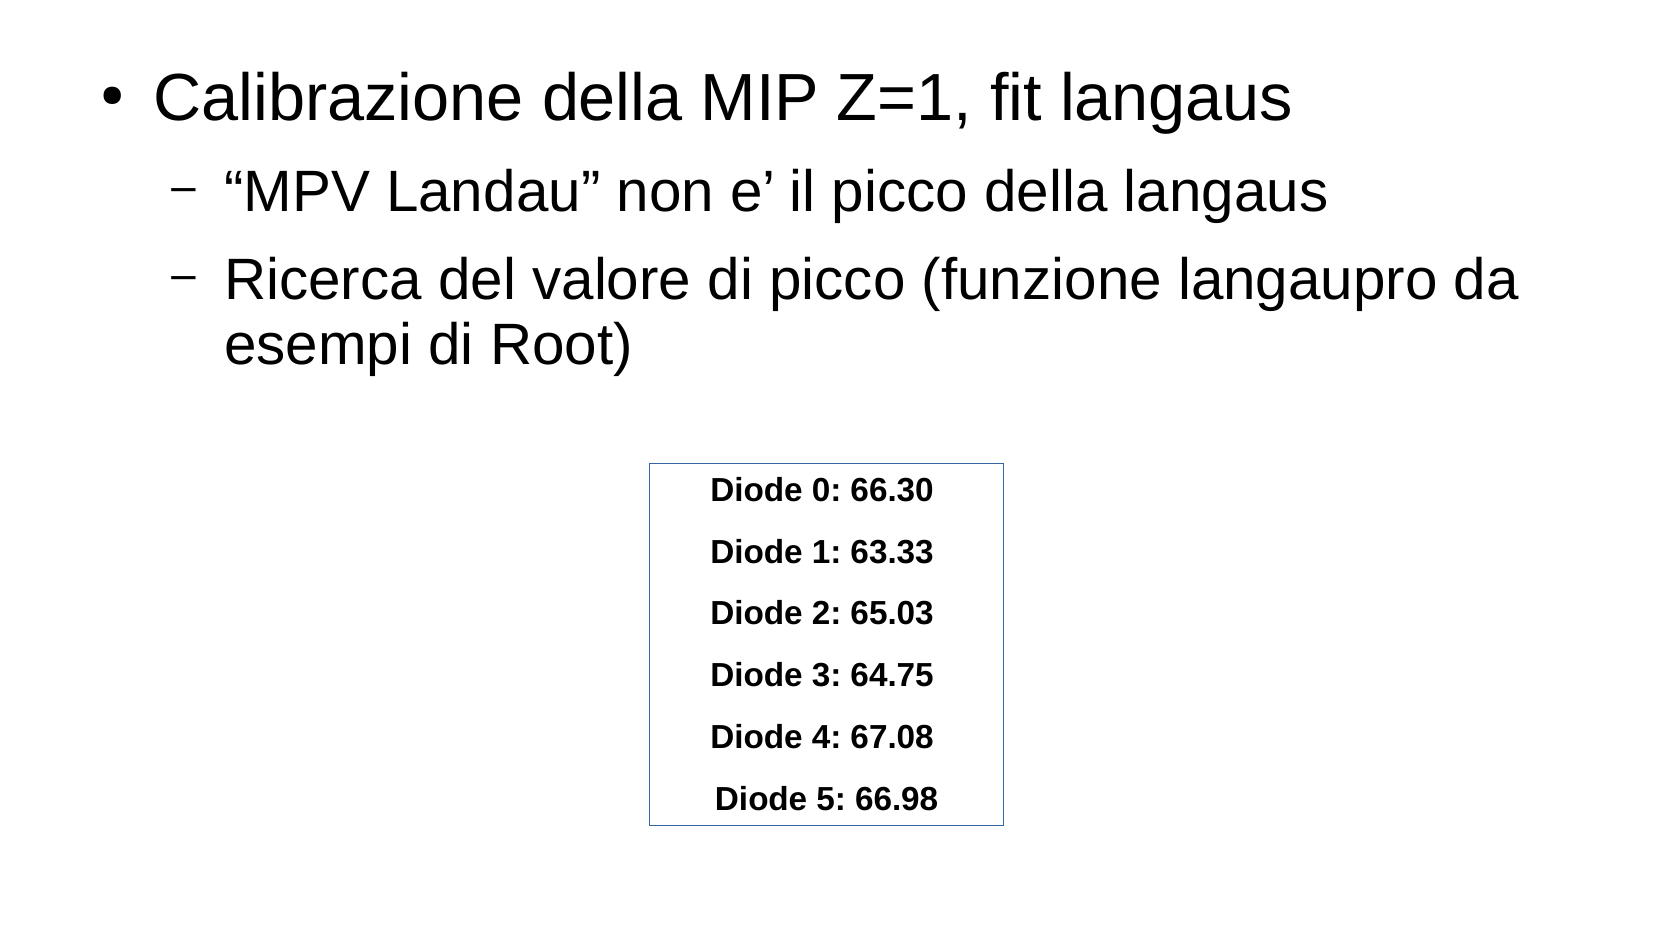

# Calibrazione della MIP Z=1, fit langaus
“MPV Landau” non e’ il picco della langaus
Ricerca del valore di picco (funzione langaupro da esempi di Root)
Diode 0: 66.30
Diode 1: 63.33
Diode 2: 65.03
Diode 3: 64.75
Diode 4: 67.08
Diode 5: 66.98